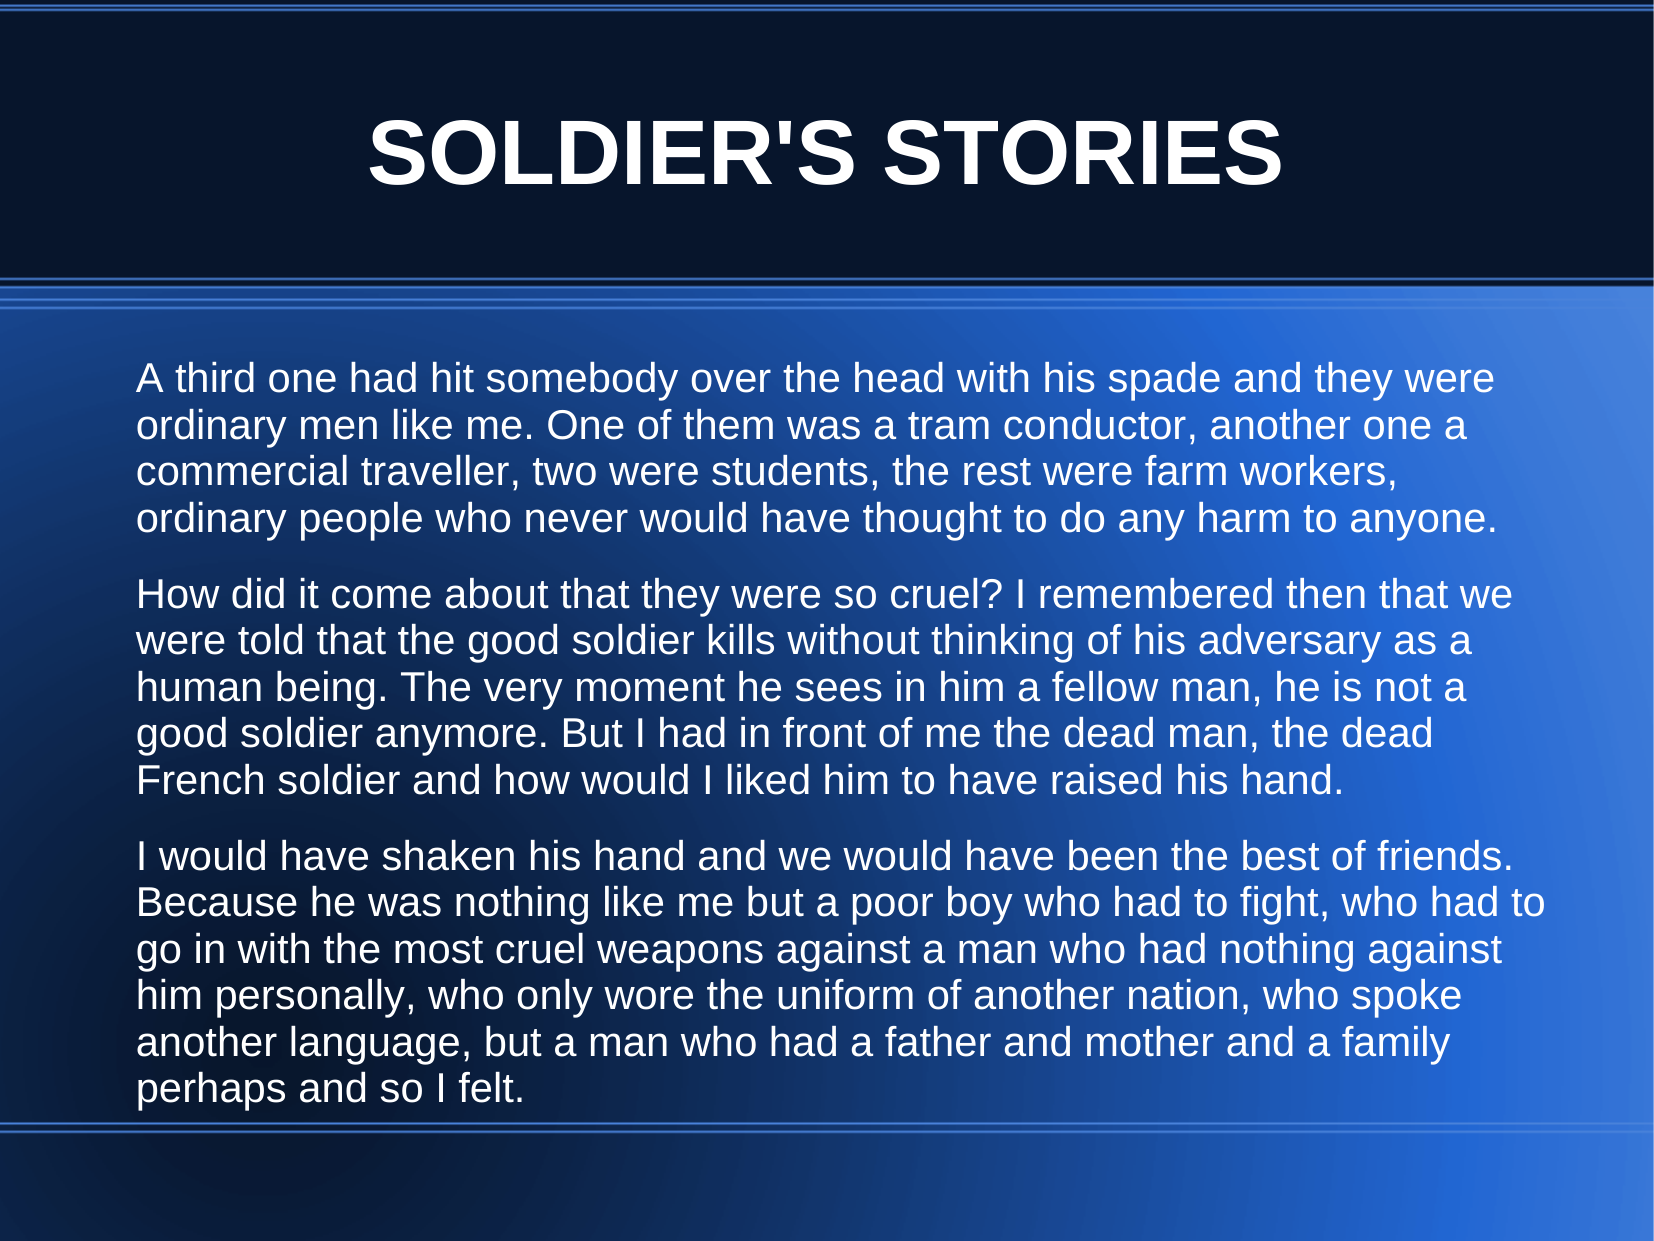

# SOLDIER'S STORIES
A third one had hit somebody over the head with his spade and they were ordinary men like me. One of them was a tram conductor, another one a commercial traveller, two were students, the rest were farm workers, ordinary people who never would have thought to do any harm to anyone.
How did it come about that they were so cruel? I remembered then that we were told that the good soldier kills without thinking of his adversary as a human being. The very moment he sees in him a fellow man, he is not a good soldier anymore. But I had in front of me the dead man, the dead French soldier and how would I liked him to have raised his hand.
I would have shaken his hand and we would have been the best of friends. Because he was nothing like me but a poor boy who had to fight, who had to go in with the most cruel weapons against a man who had nothing against him personally, who only wore the uniform of another nation, who spoke another language, but a man who had a father and mother and a family perhaps and so I felt.